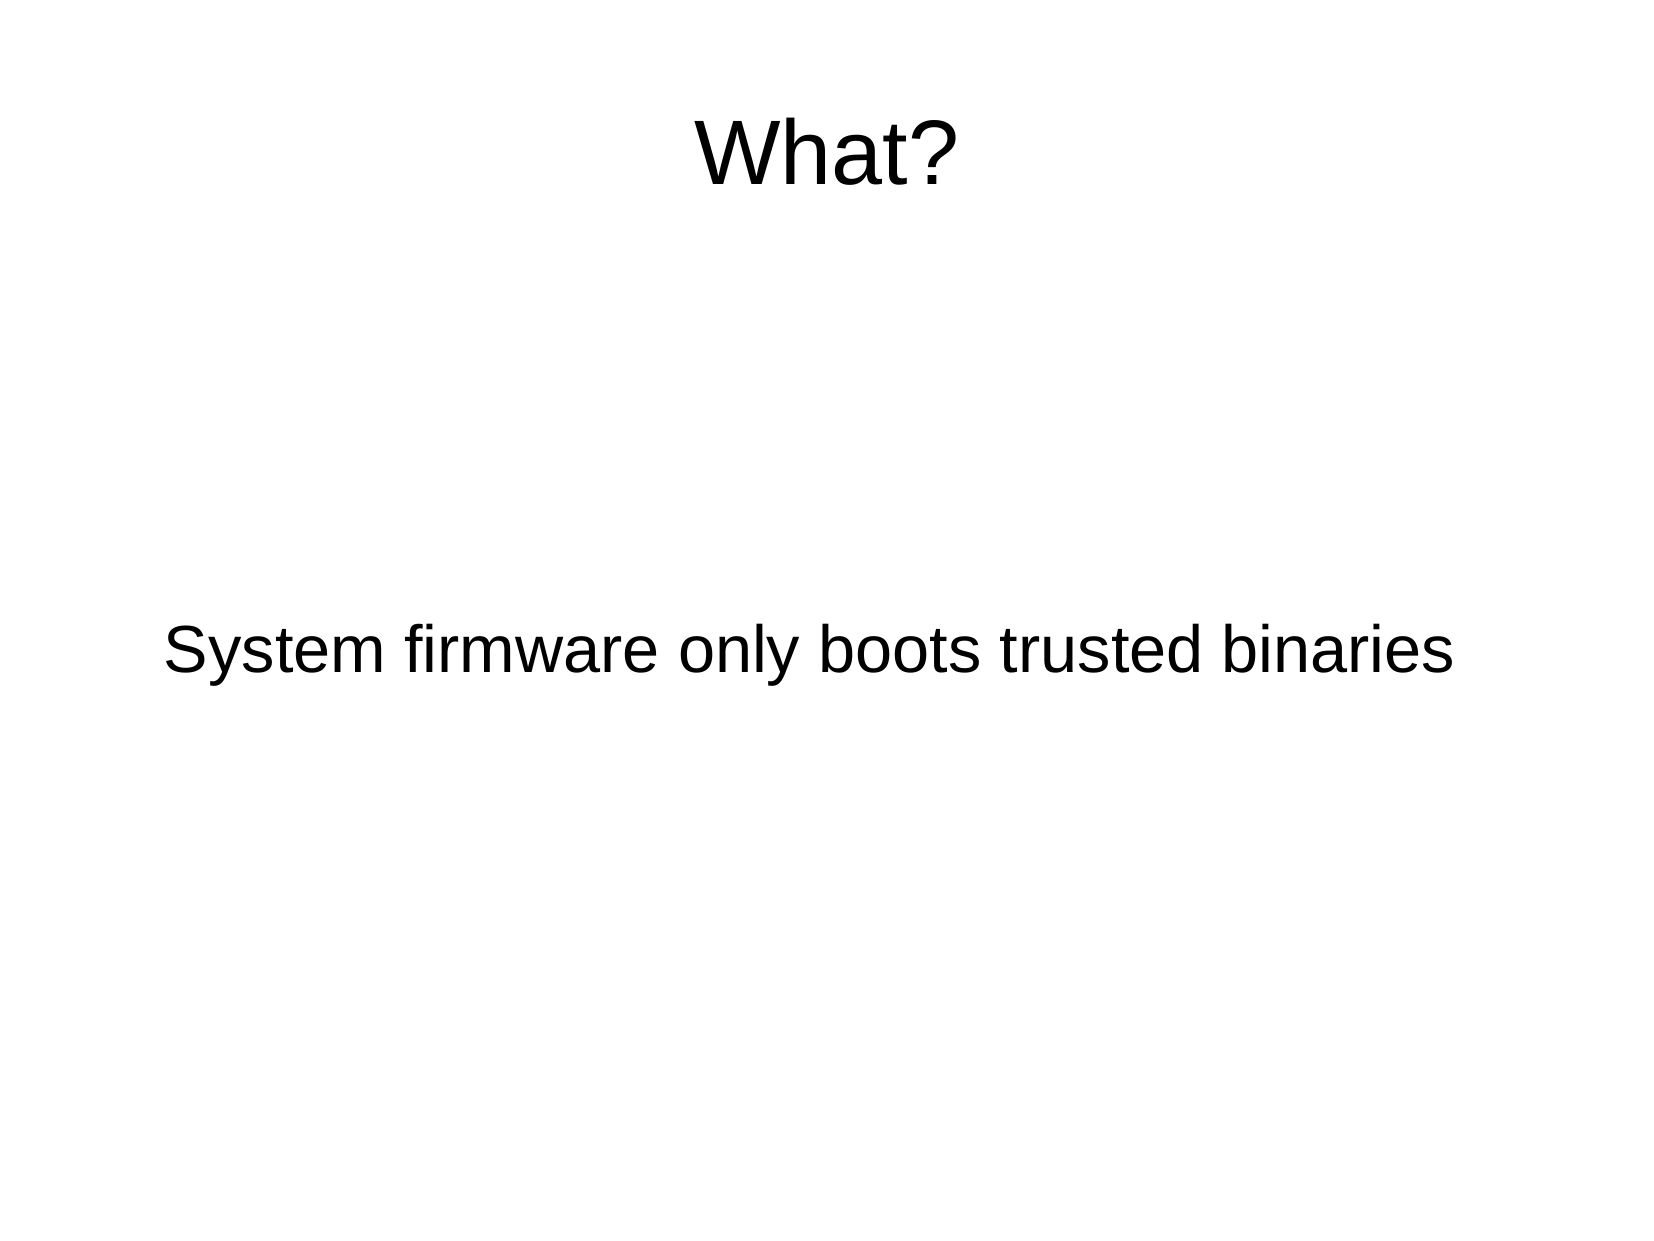

# What?
System firmware only boots trusted binaries